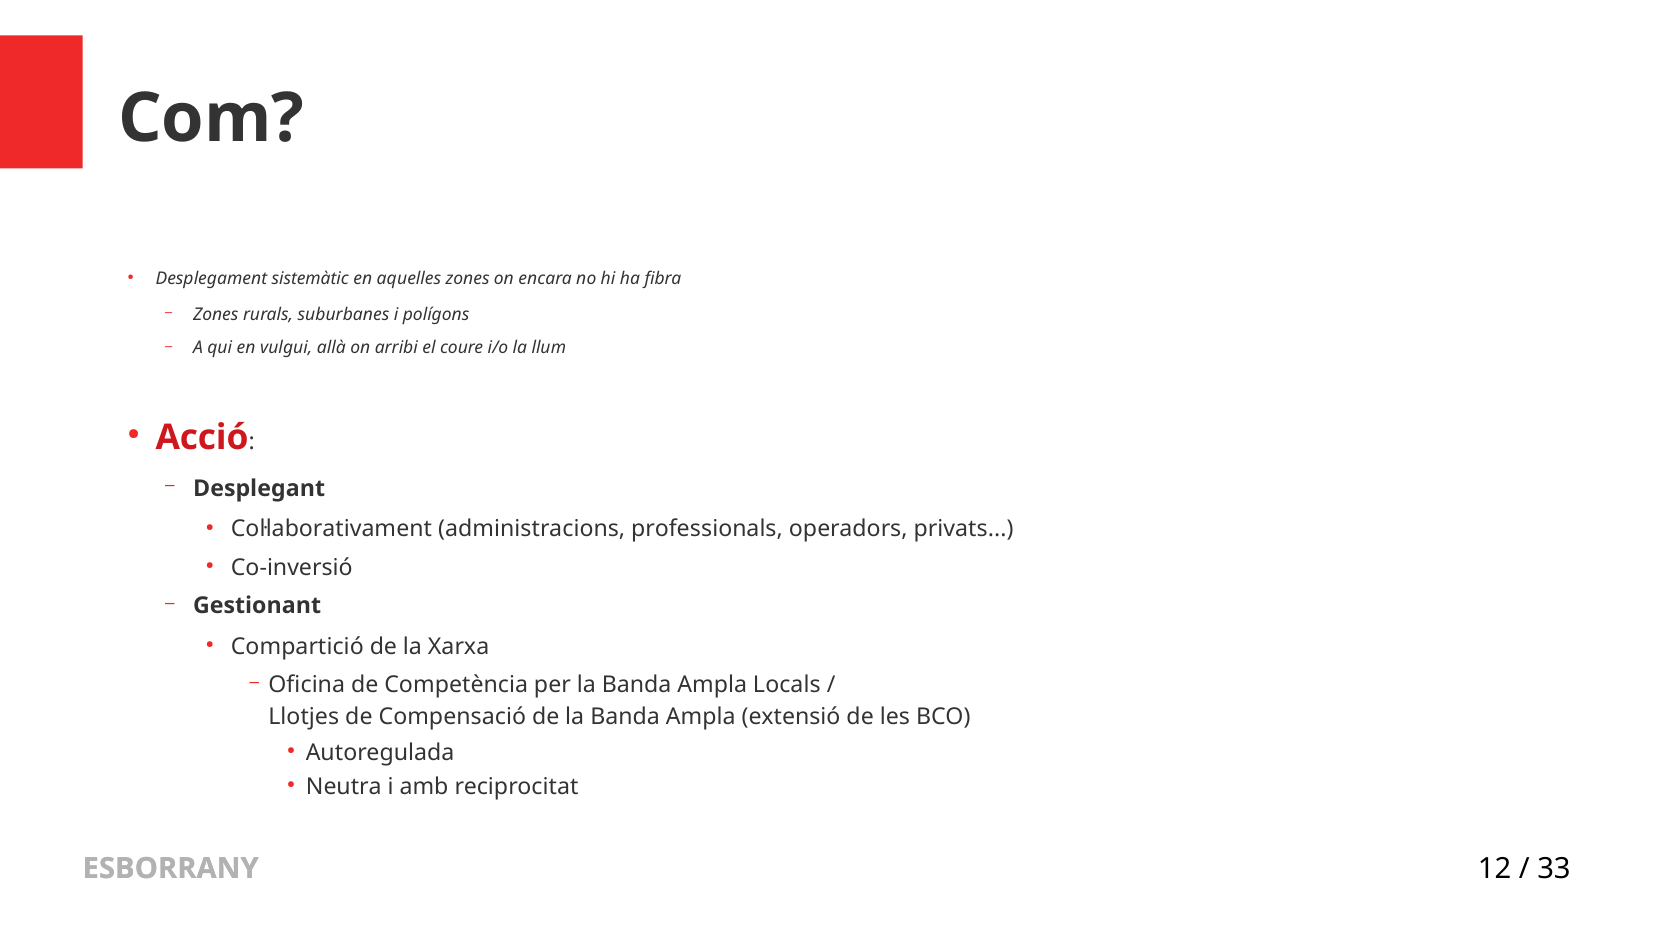

# Com?
Desplegament sistemàtic en aquelles zones on encara no hi ha fibra
Zones rurals, suburbanes i polígons
A qui en vulgui, allà on arribi el coure i/o la llum
Acció:
Desplegant
Col·laborativament (administracions, professionals, operadors, privats...)
Co-inversió
Gestionant
Compartició de la Xarxa
Oficina de Competència per la Banda Ampla Locals /
Llotjes de Compensació de la Banda Ampla (extensió de les BCO)
Autoregulada
Neutra i amb reciprocitat
12